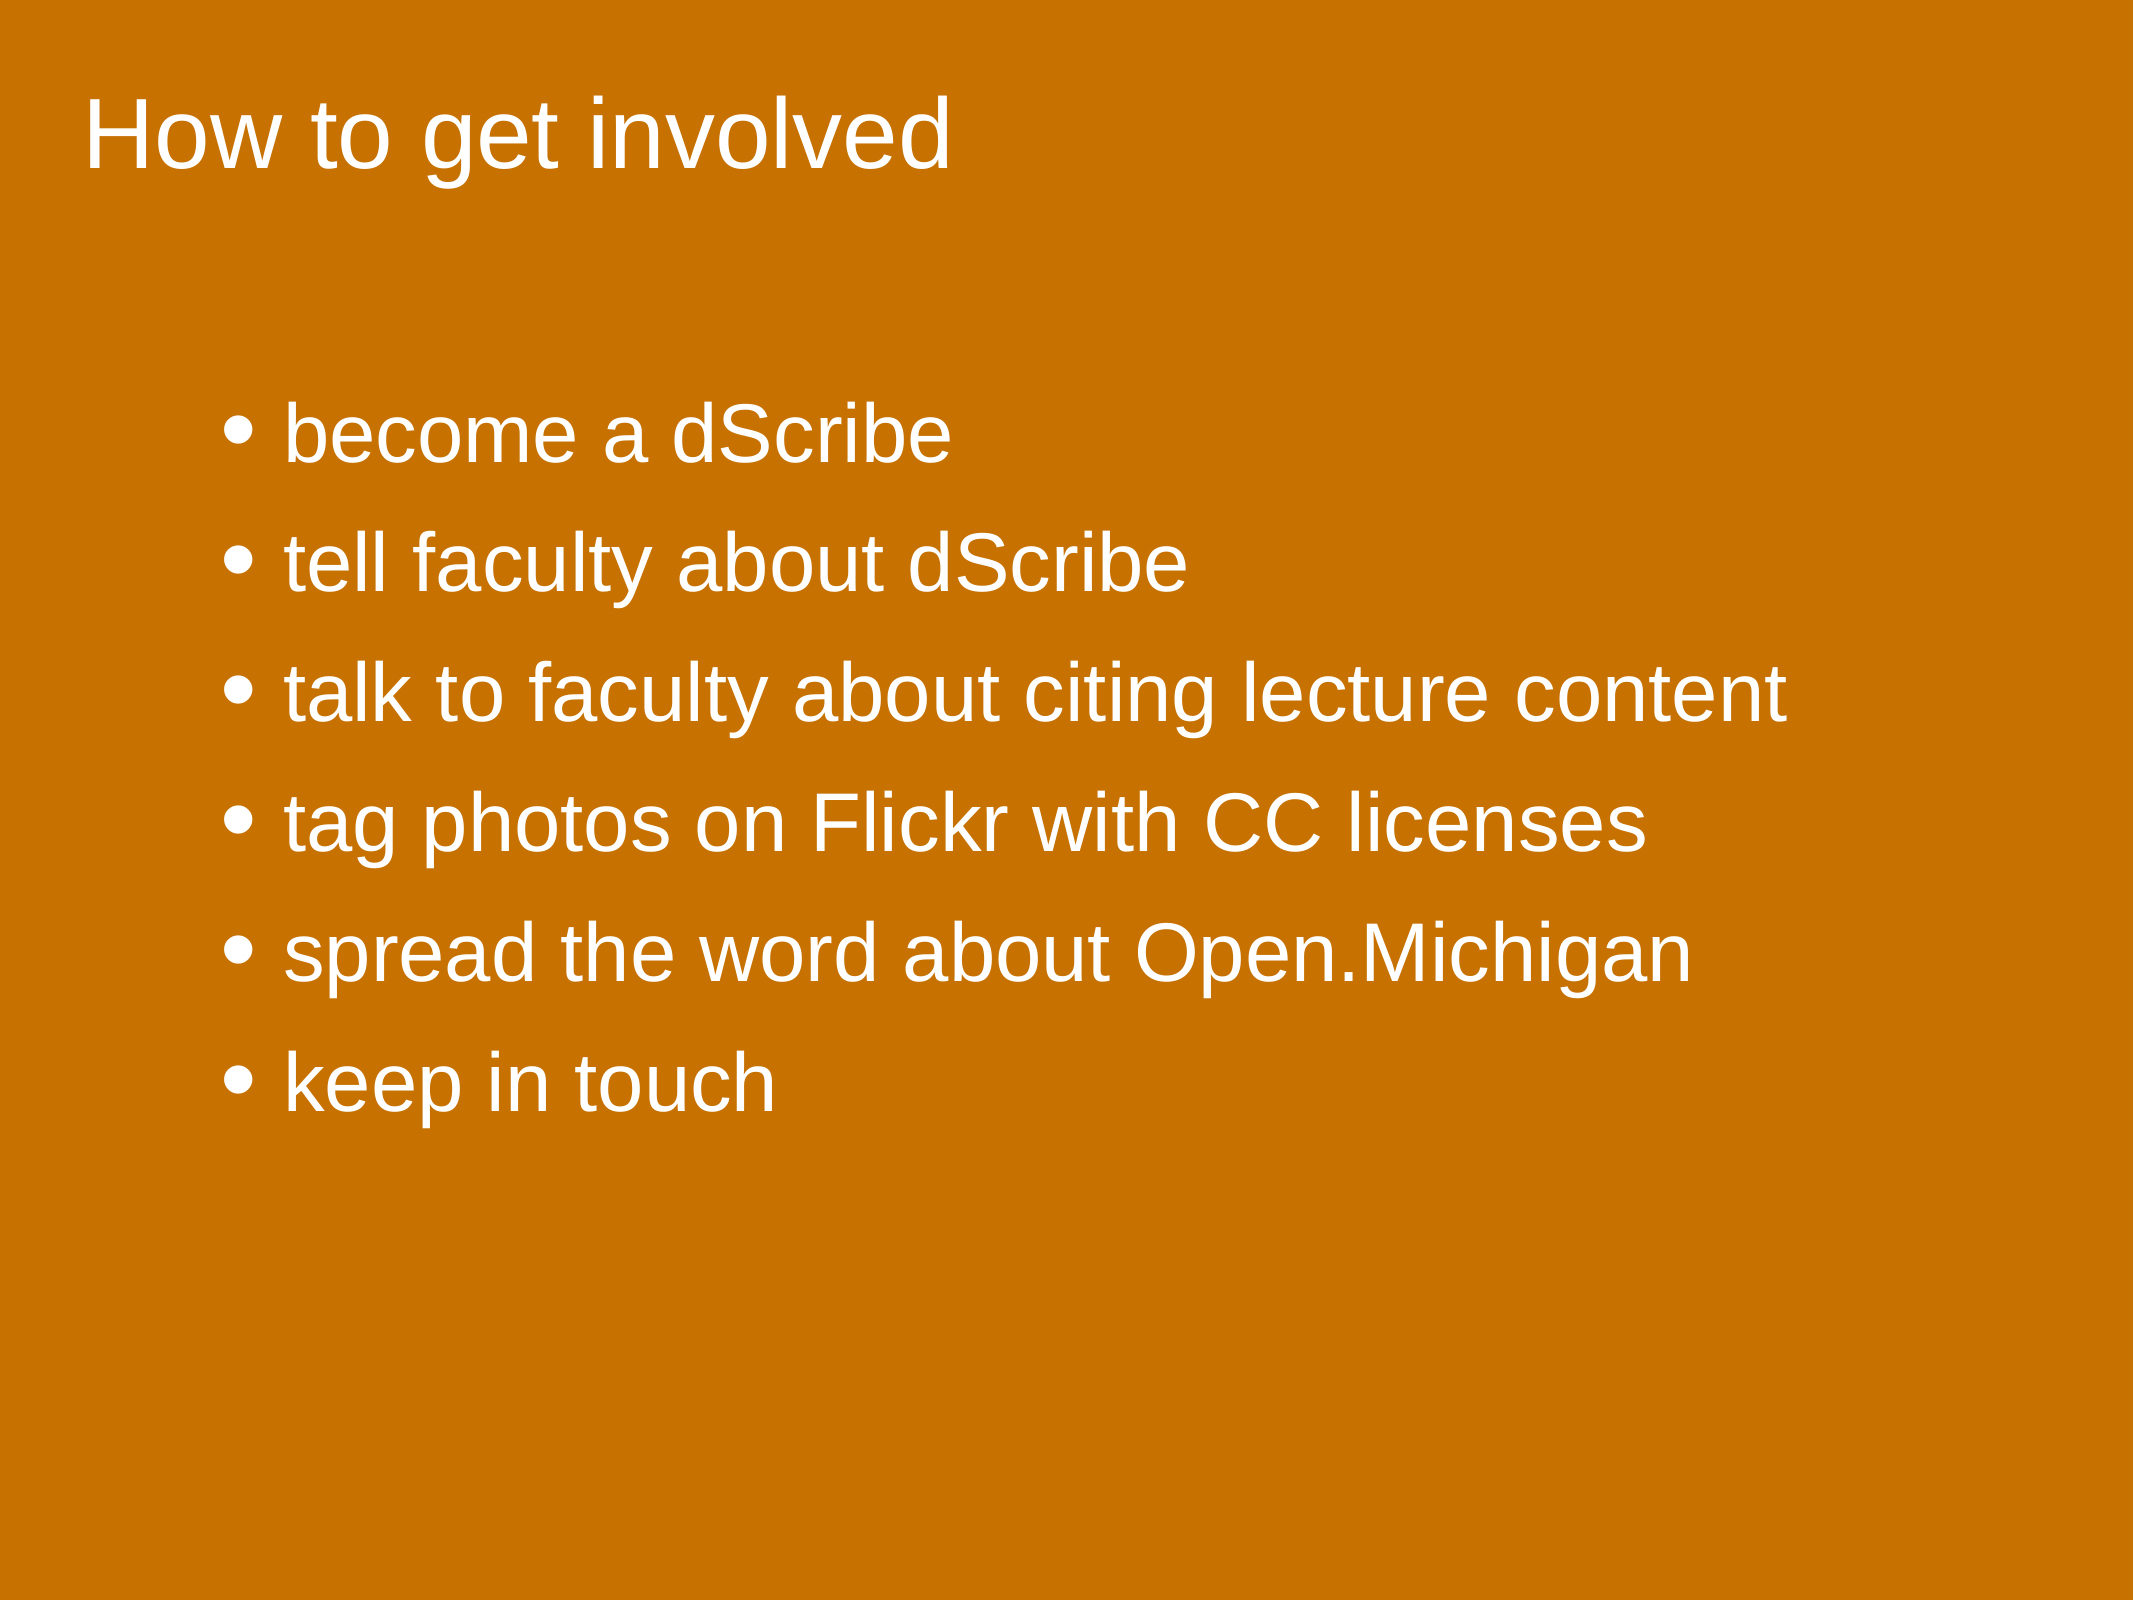

How to get involved
become a dScribe
tell faculty about dScribe
talk to faculty about citing lecture content
tag photos on Flickr with CC licenses
spread the word about Open.Michigan
keep in touch